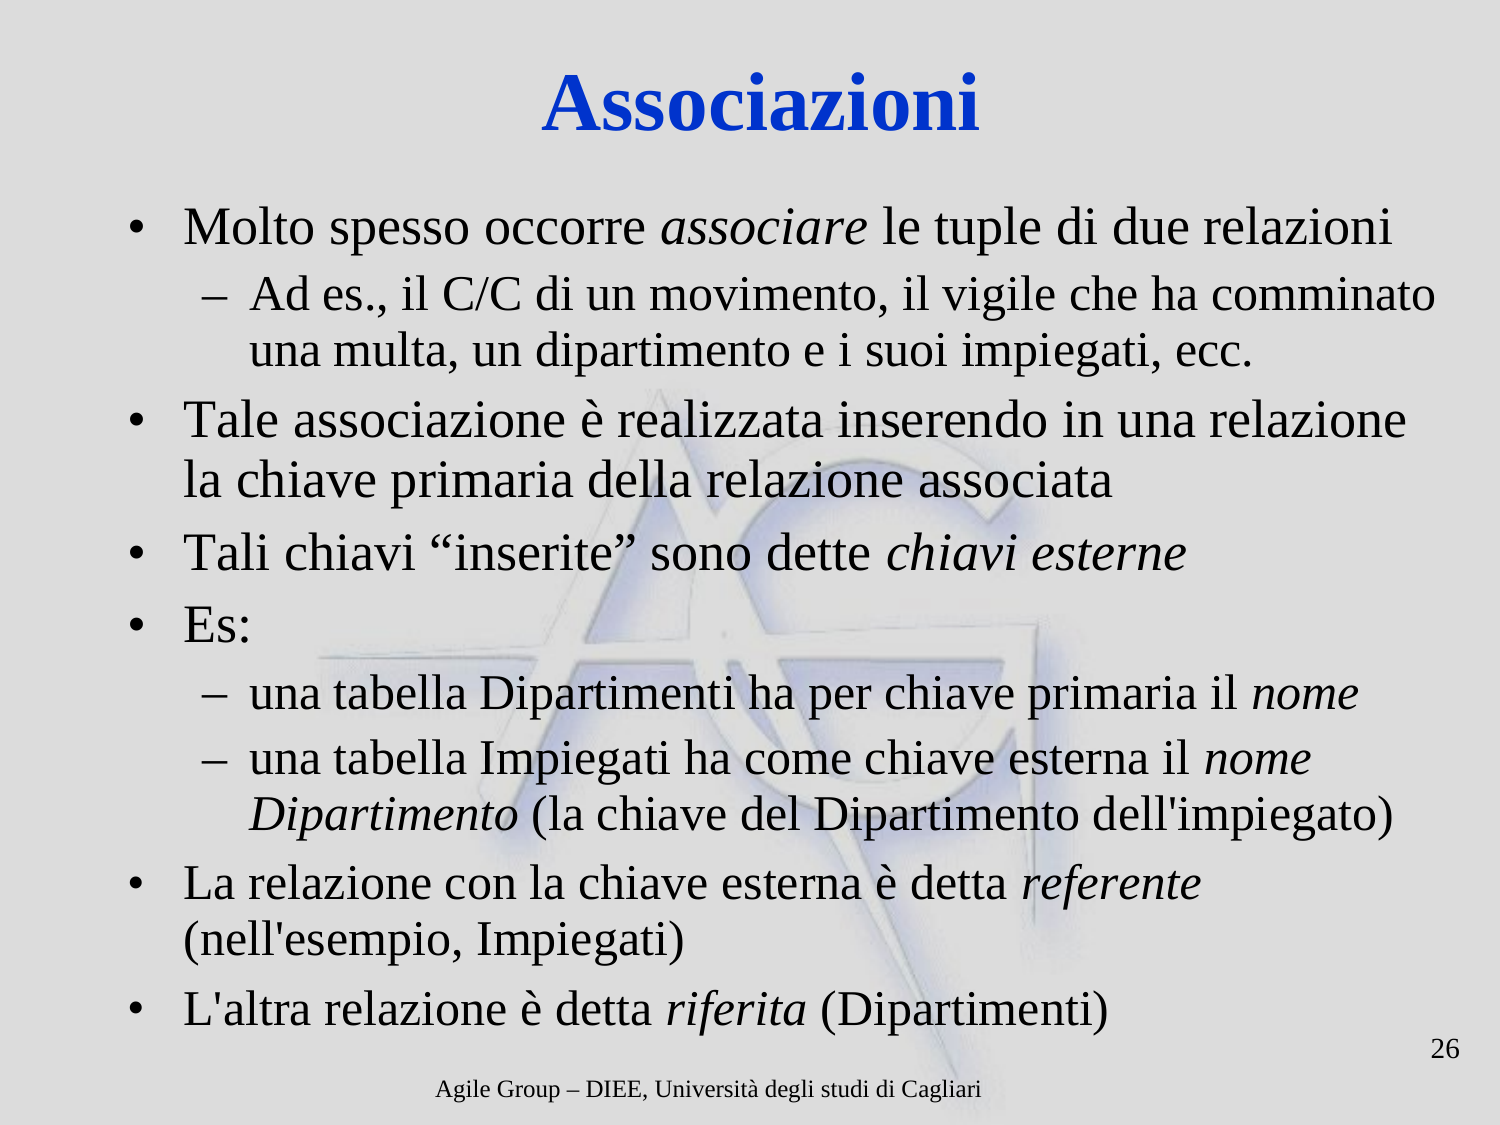

# Associazioni
Molto spesso occorre associare le tuple di due relazioni
Ad es., il C/C di un movimento, il vigile che ha comminato una multa, un dipartimento e i suoi impiegati, ecc.
Tale associazione è realizzata inserendo in una relazione la chiave primaria della relazione associata
Tali chiavi “inserite” sono dette chiavi esterne
Es:
una tabella Dipartimenti ha per chiave primaria il nome
una tabella Impiegati ha come chiave esterna il nome Dipartimento (la chiave del Dipartimento dell'impiegato)
La relazione con la chiave esterna è detta referente (nell'esempio, Impiegati)
L'altra relazione è detta riferita (Dipartimenti)
26